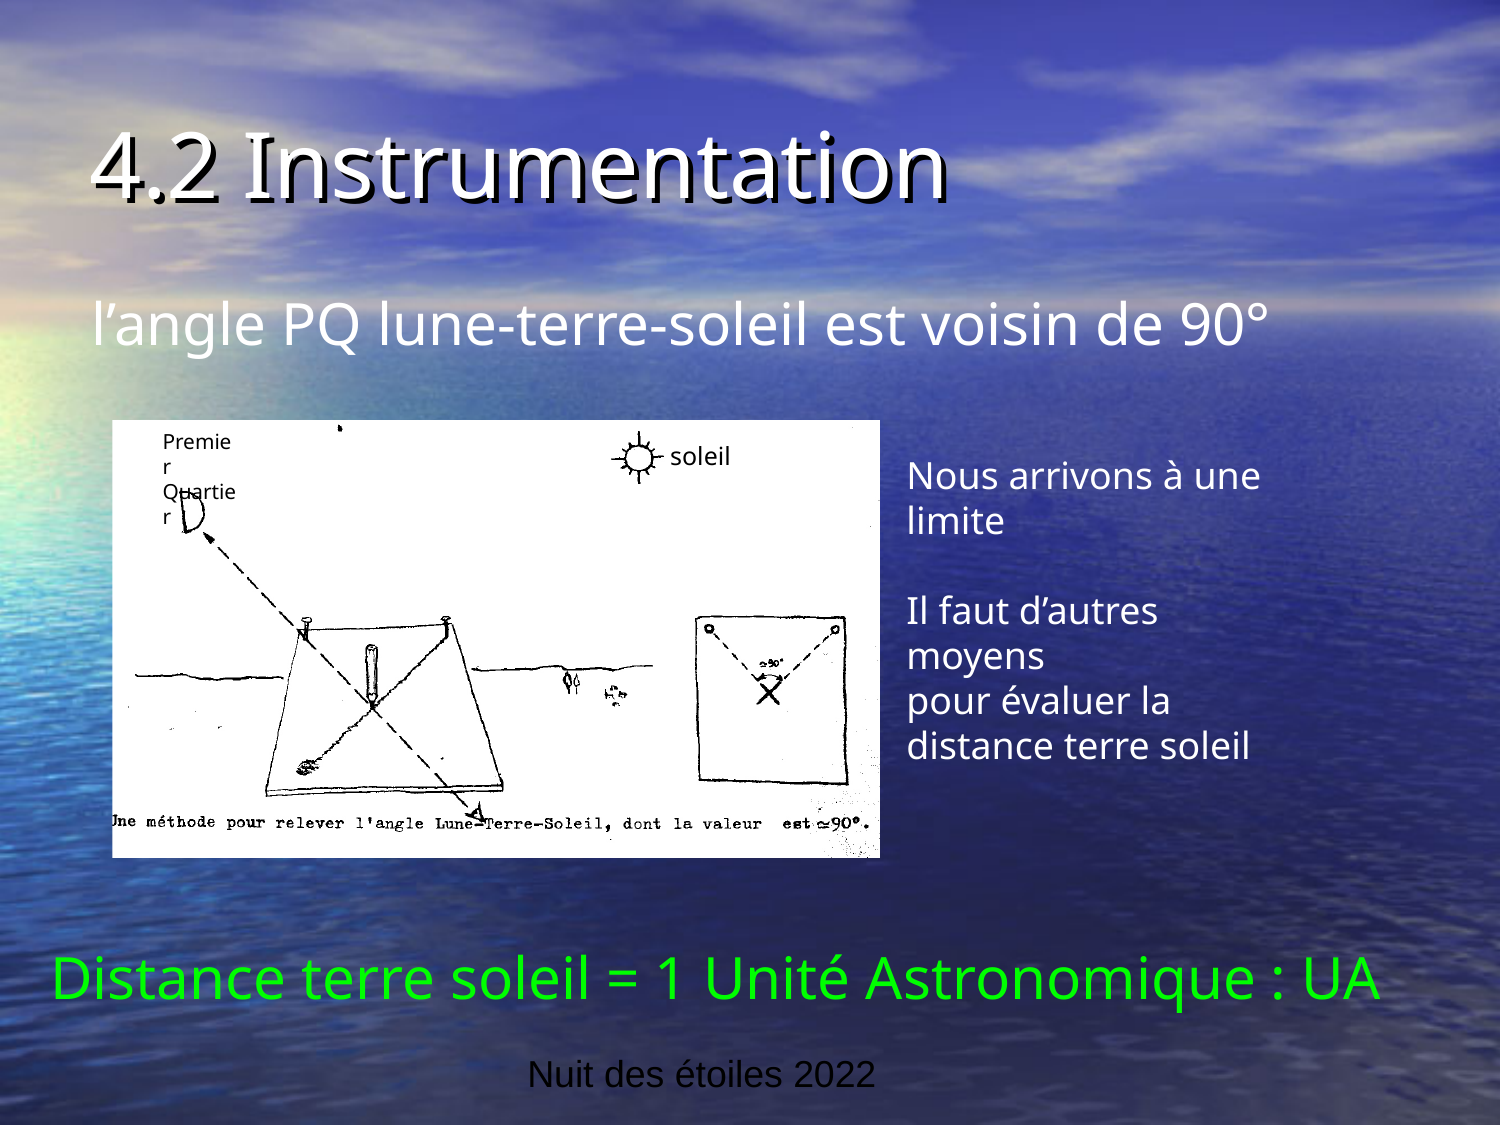

# 4.2 Instrumentation
l’angle PQ lune-terre-soleil est voisin de 90°
Premier
Quartier
soleil
Nous arrivons à une limite
Il faut d’autres moyens
pour évaluer la distance terre soleil
Distance terre soleil = 1 Unité Astronomique : UA
Nuit des étoiles 2022